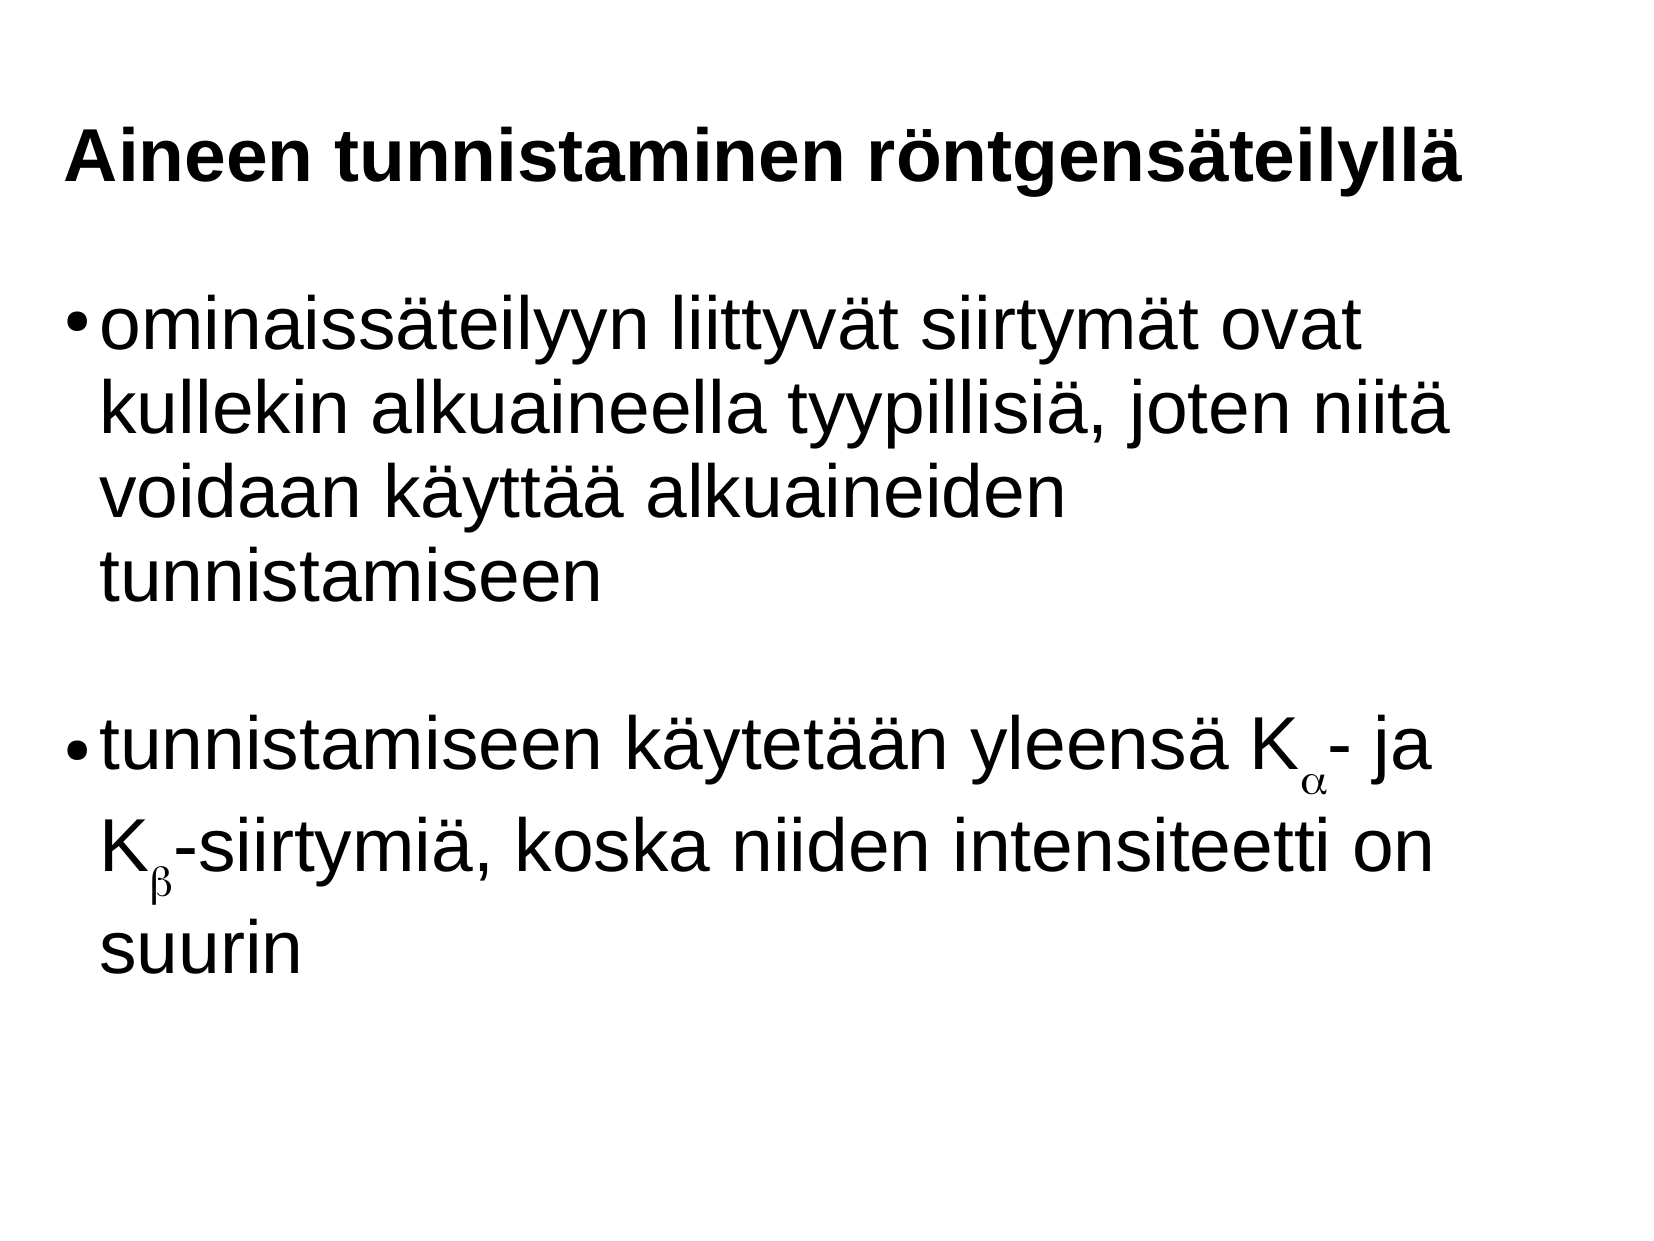

Aineen tunnistaminen röntgensäteilyllä
ominaissäteilyyn liittyvät siirtymät ovat kullekin alkuaineella tyypillisiä, joten niitä voidaan käyttää alkuaineiden tunnistamiseen
tunnistamiseen käytetään yleensä Ka- ja Kb-siirtymiä, koska niiden intensiteetti on suurin